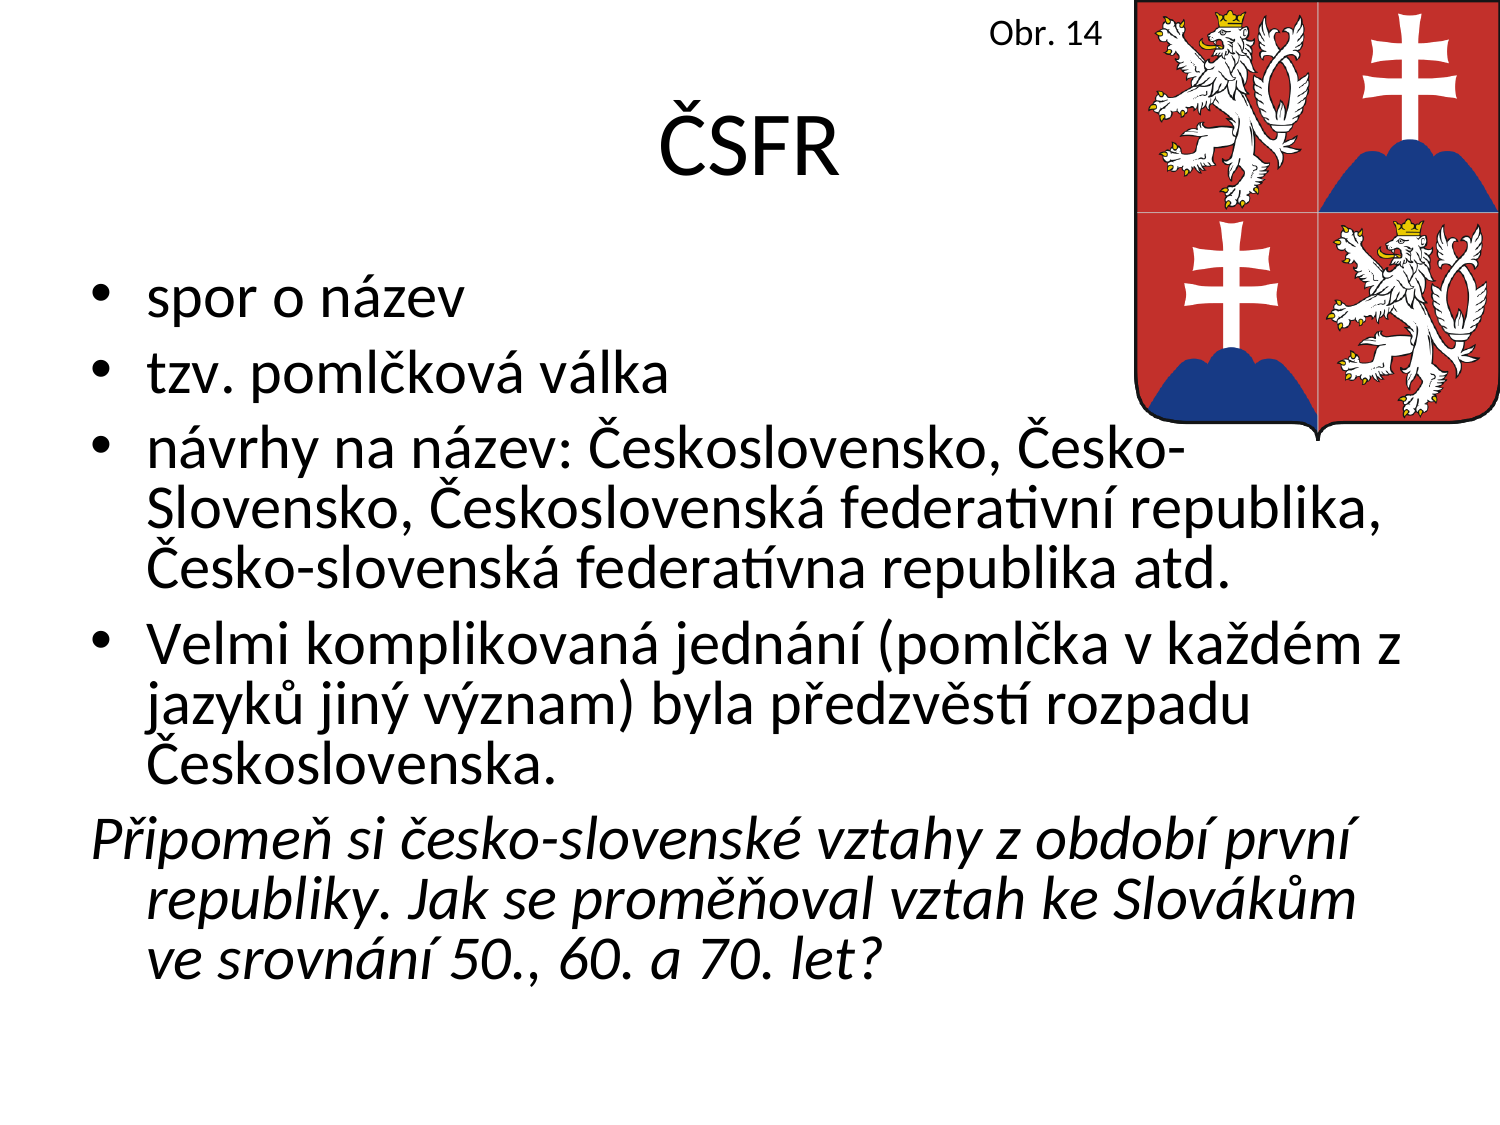

Obr. 14
# ČSFR
spor o název
tzv. pomlčková válka
návrhy na název: Československo, Česko-Slovensko, Československá federativní republika, Česko-slovenská federatívna republika atd.
Velmi komplikovaná jednání (pomlčka v každém z jazyků jiný význam) byla předzvěstí rozpadu Československa.
Připomeň si česko-slovenské vztahy z období první republiky. Jak se proměňoval vztah ke Slovákům ve srovnání 50., 60. a 70. let?